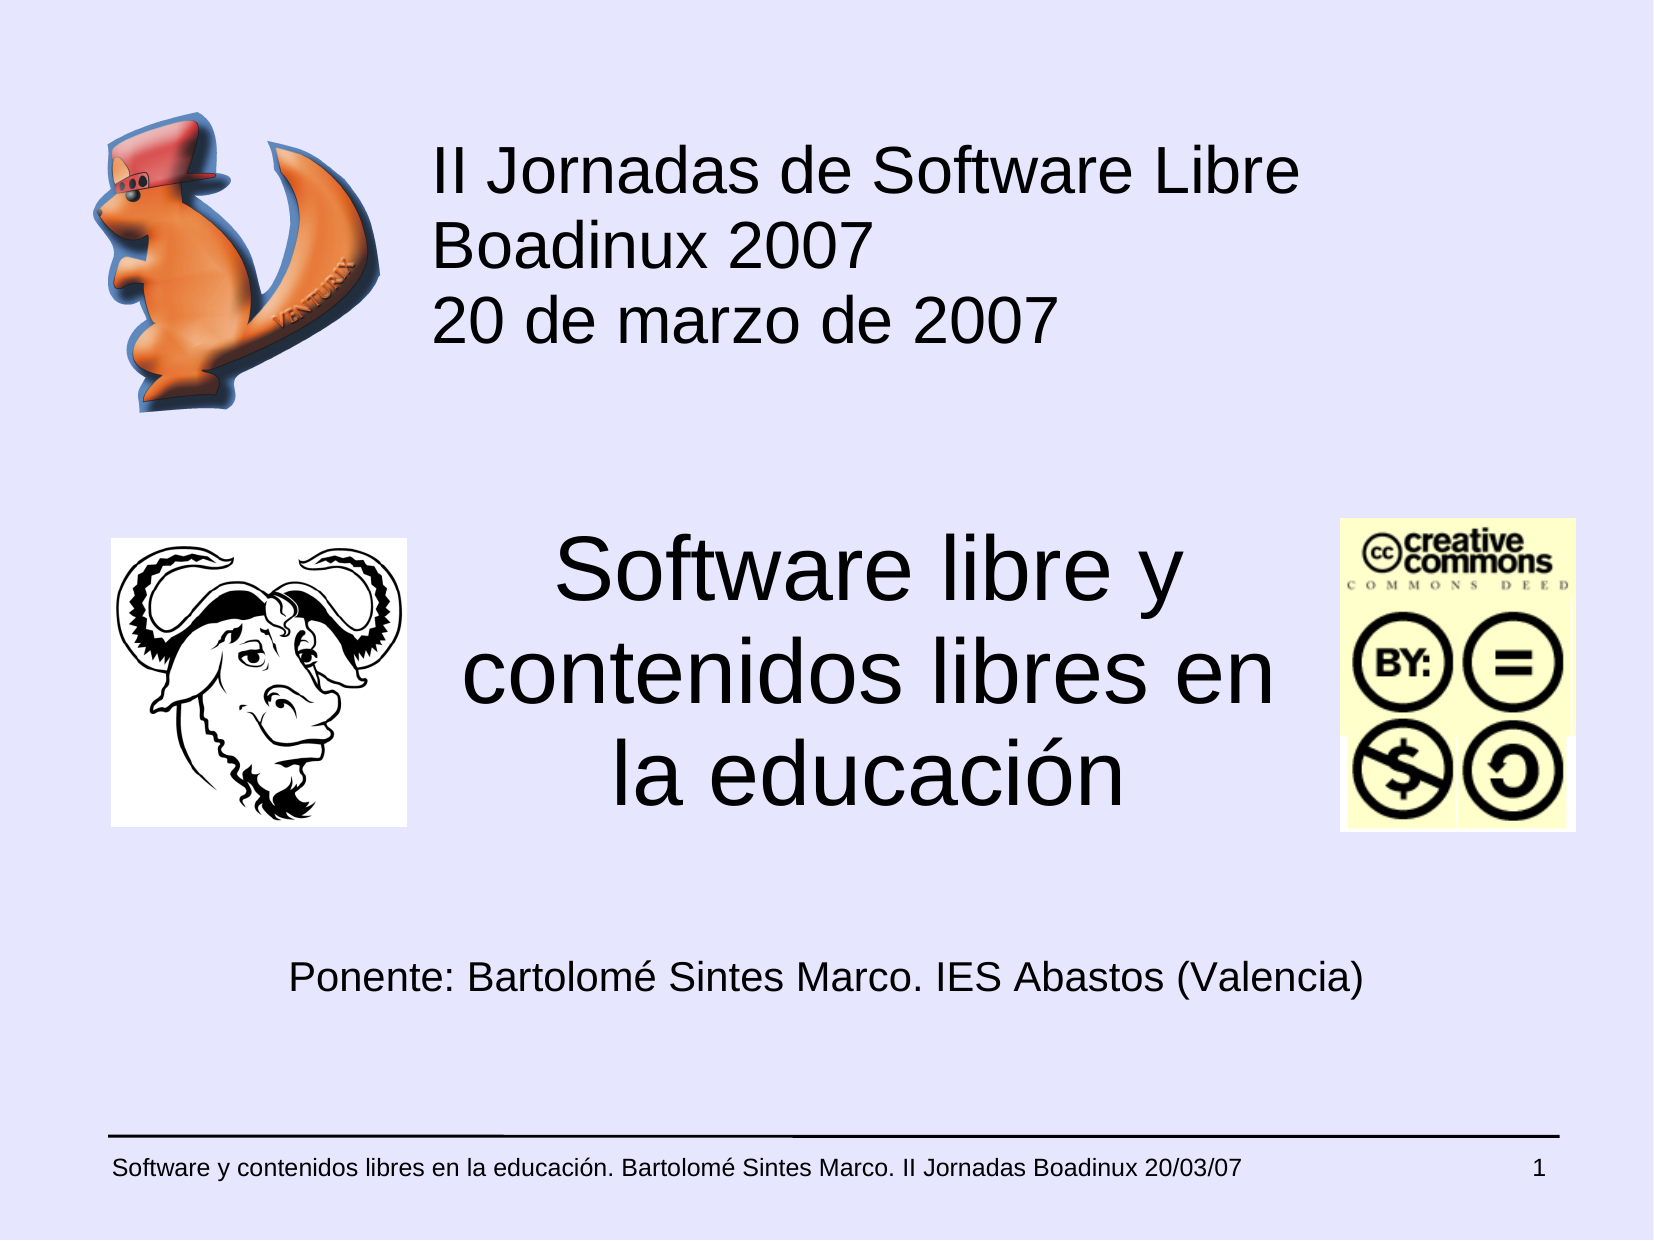

II Jornadas de Software Libre
Boadinux 2007
20 de marzo de 2007
Software libre y contenidos libres en la educación
Ponente: Bartolomé Sintes Marco. IES Abastos (Valencia)